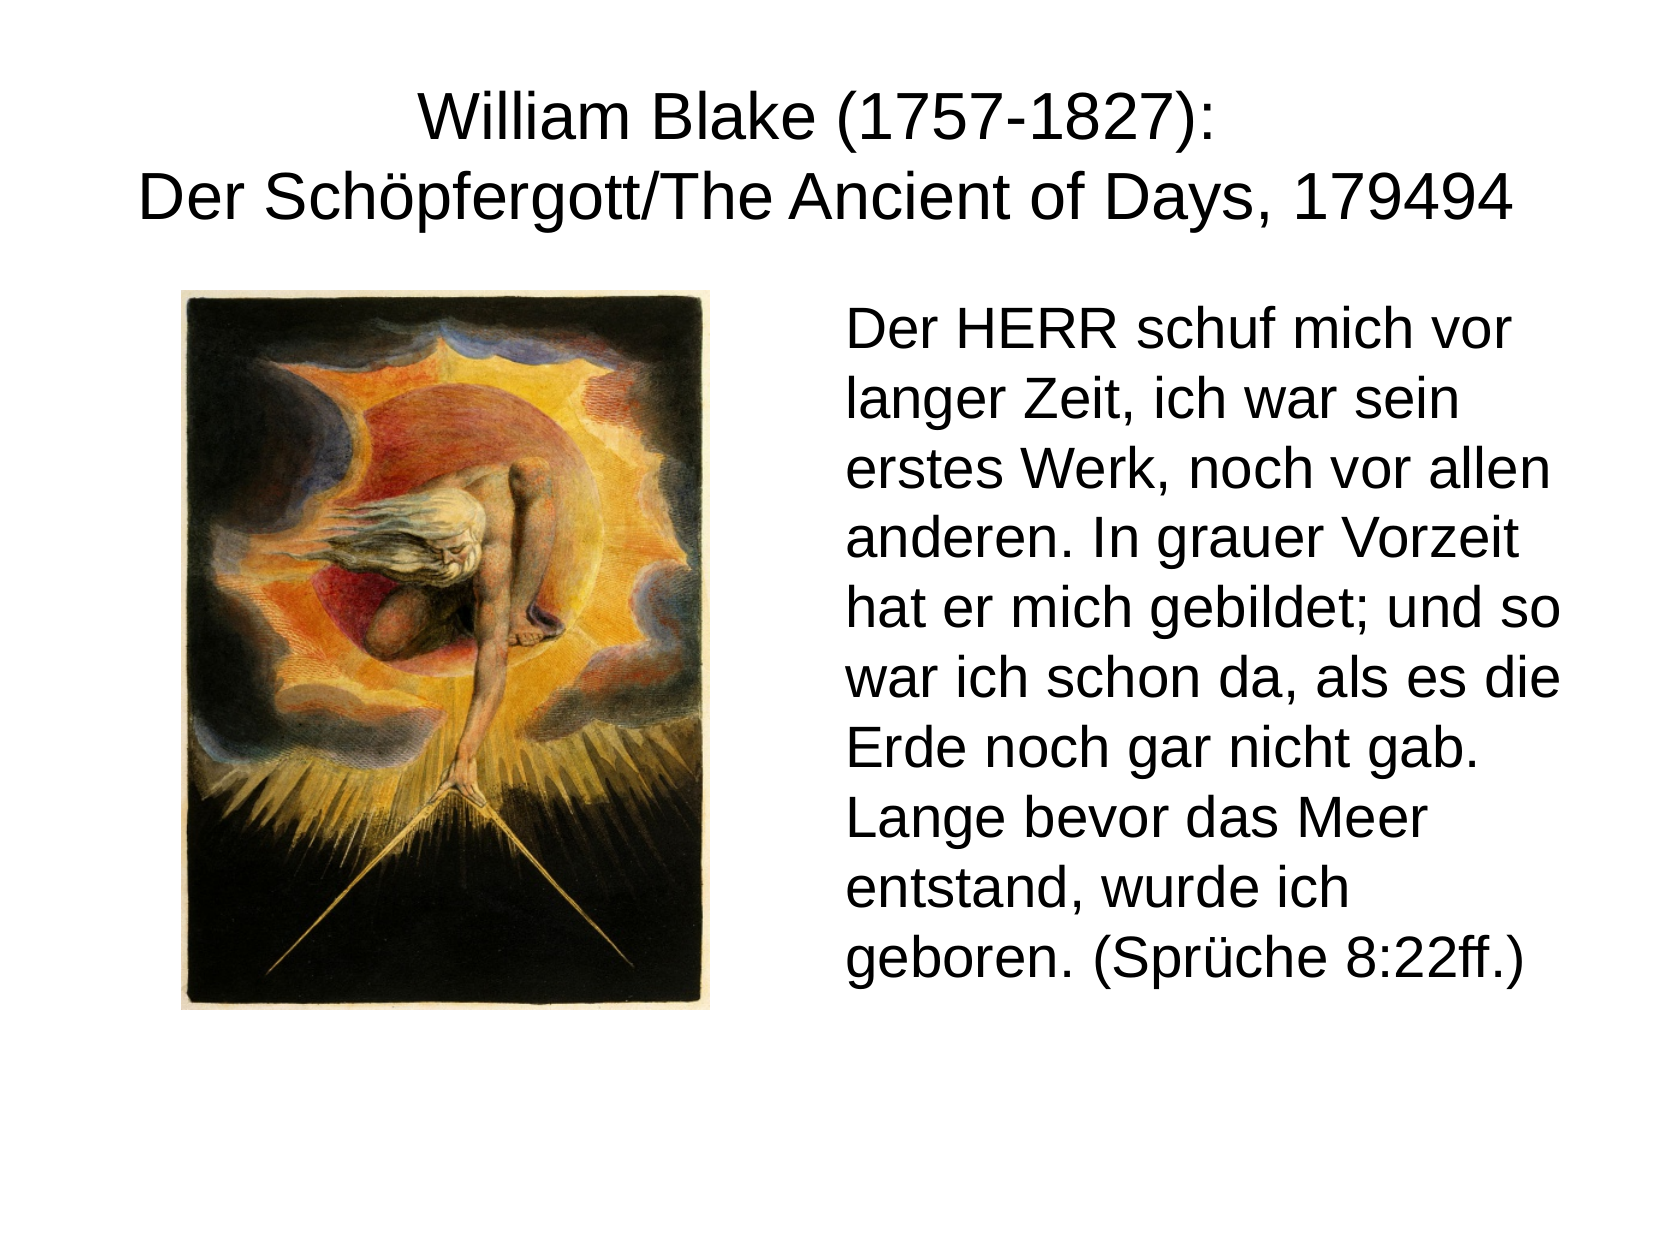

# William Blake (1757-1827): Der Schöpfergott/The Ancient of Days, 179494
Der HERR schuf mich vor langer Zeit, ich war sein erstes Werk, noch vor allen anderen. In grauer Vorzeit hat er mich gebildet; und so war ich schon da, als es die Erde noch gar nicht gab. Lange bevor das Meer entstand, wurde ich geboren. (Sprüche 8:22ff.)